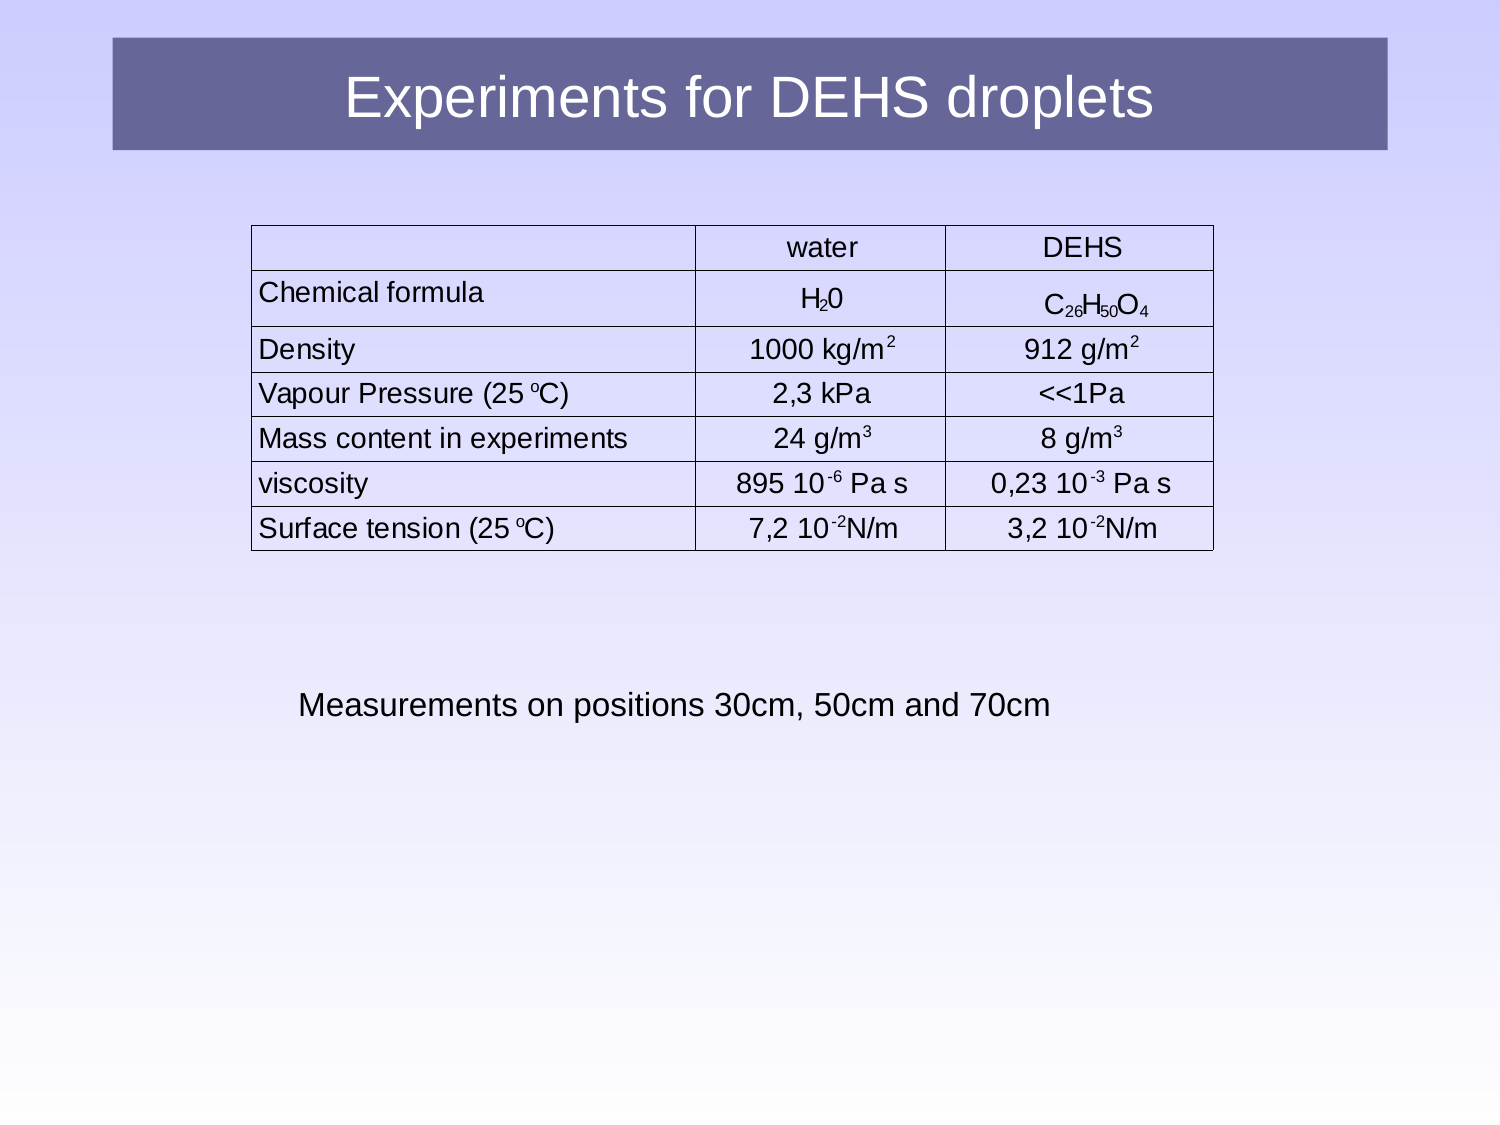

Experiments for DEHS droplets
Measurements on positions 30cm, 50cm and 70cm